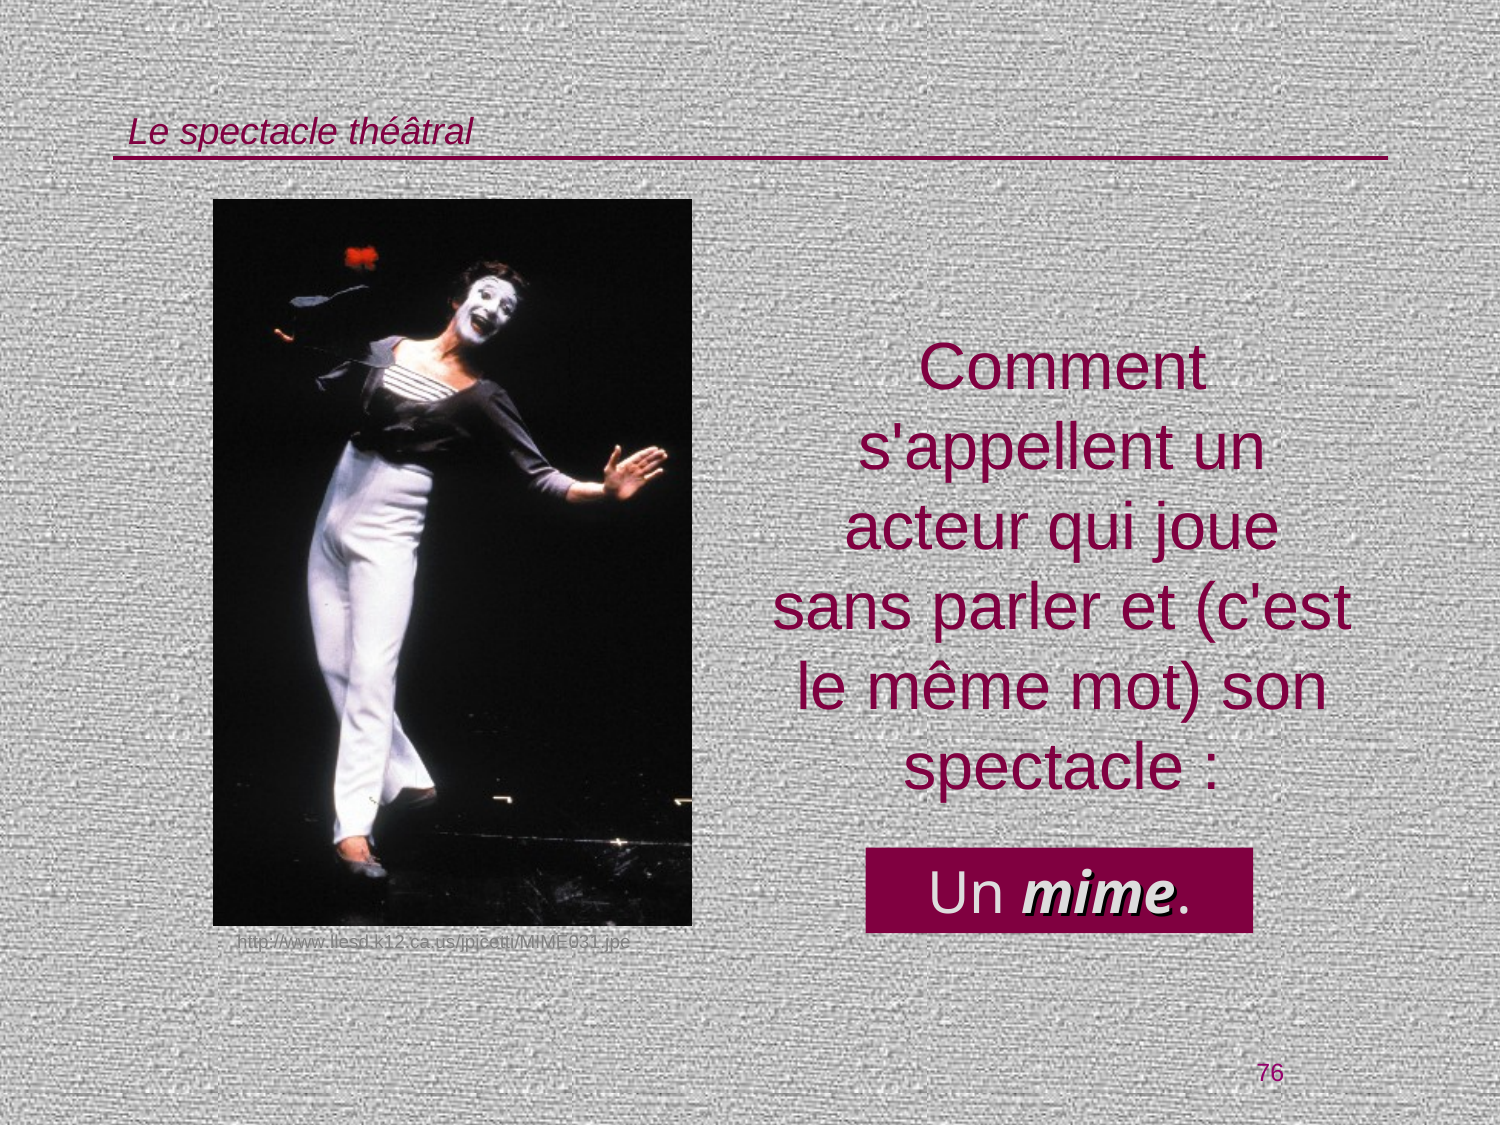

Comment s'appellent un acteur qui joue sans parler et (c'est le même mot) son spectacle :
Un mime.
http://www.llesd.k12.ca.us/jpicetti/MIME031.jpe
76